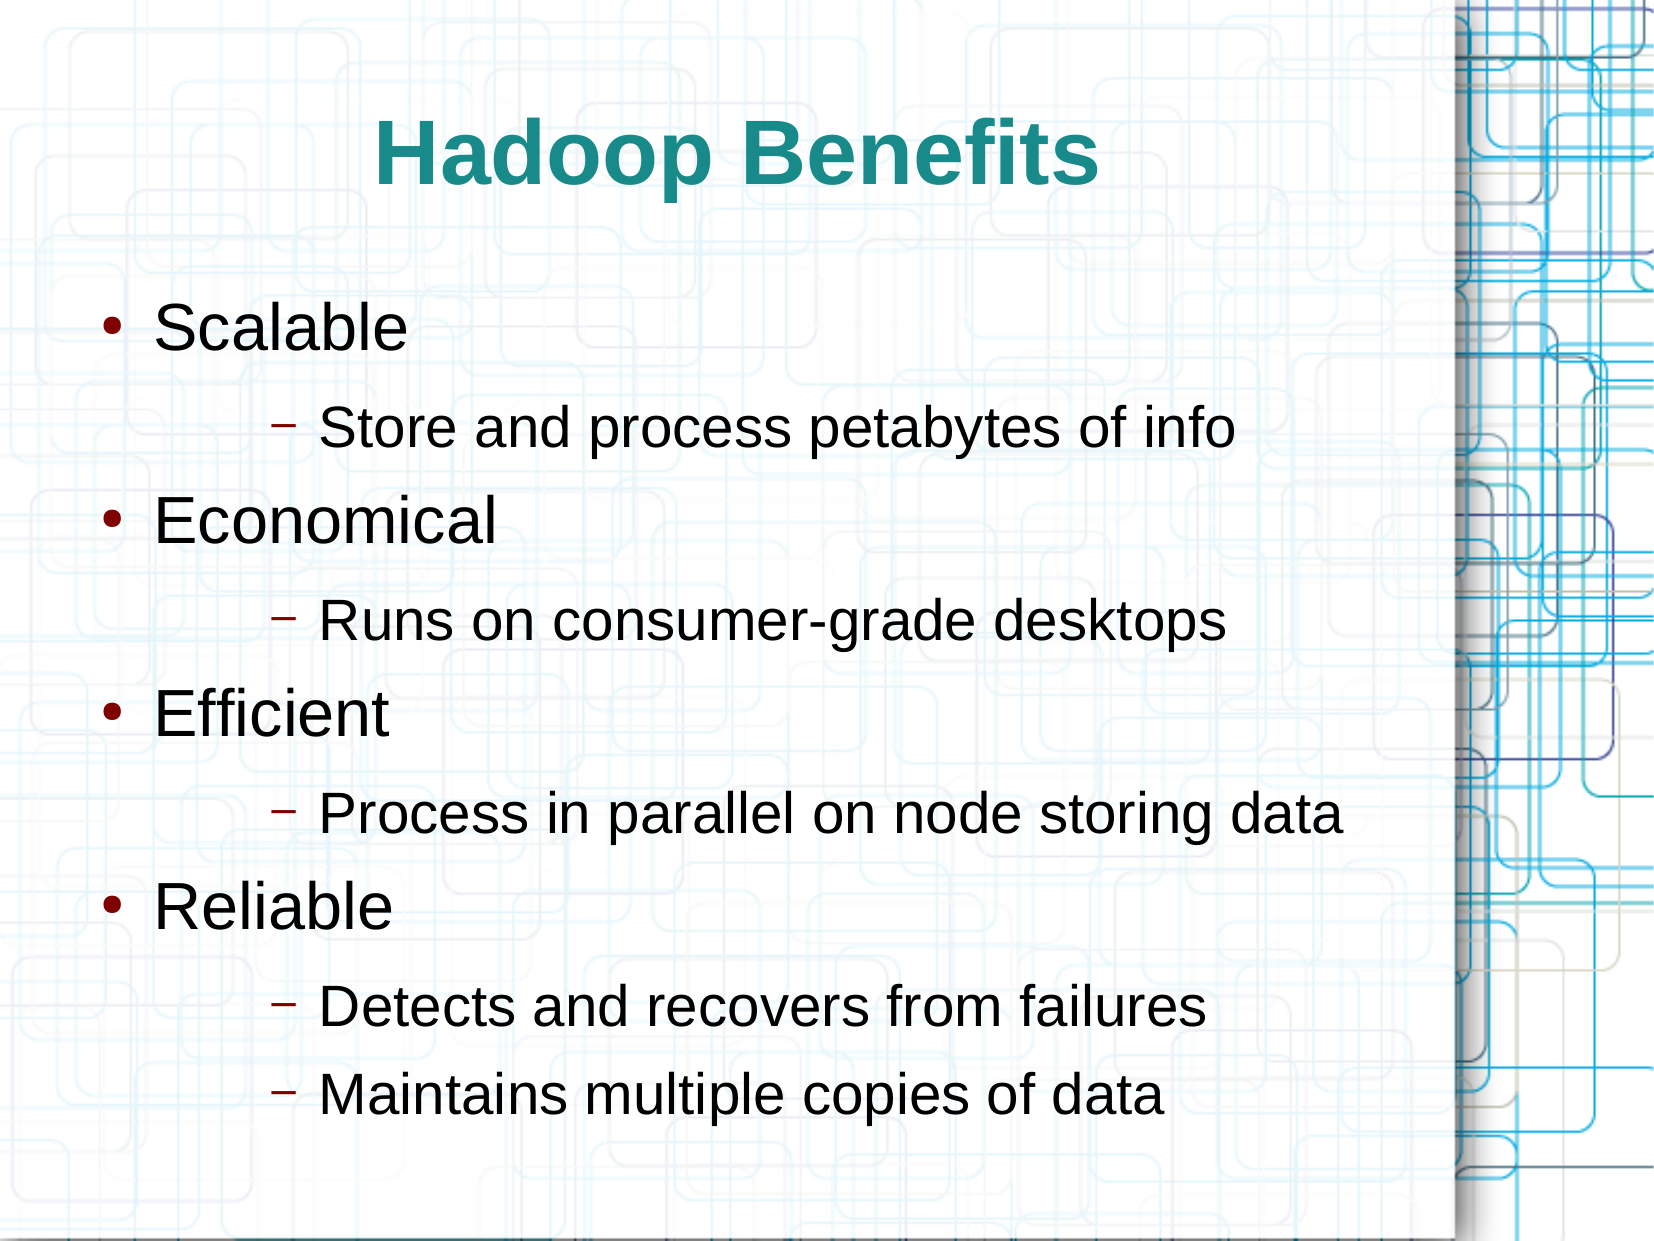

# Hadoop Benefits
Scalable
Store and process petabytes of info
Economical
Runs on consumer-grade desktops
Efficient
Process in parallel on node storing data
Reliable
Detects and recovers from failures
Maintains multiple copies of data